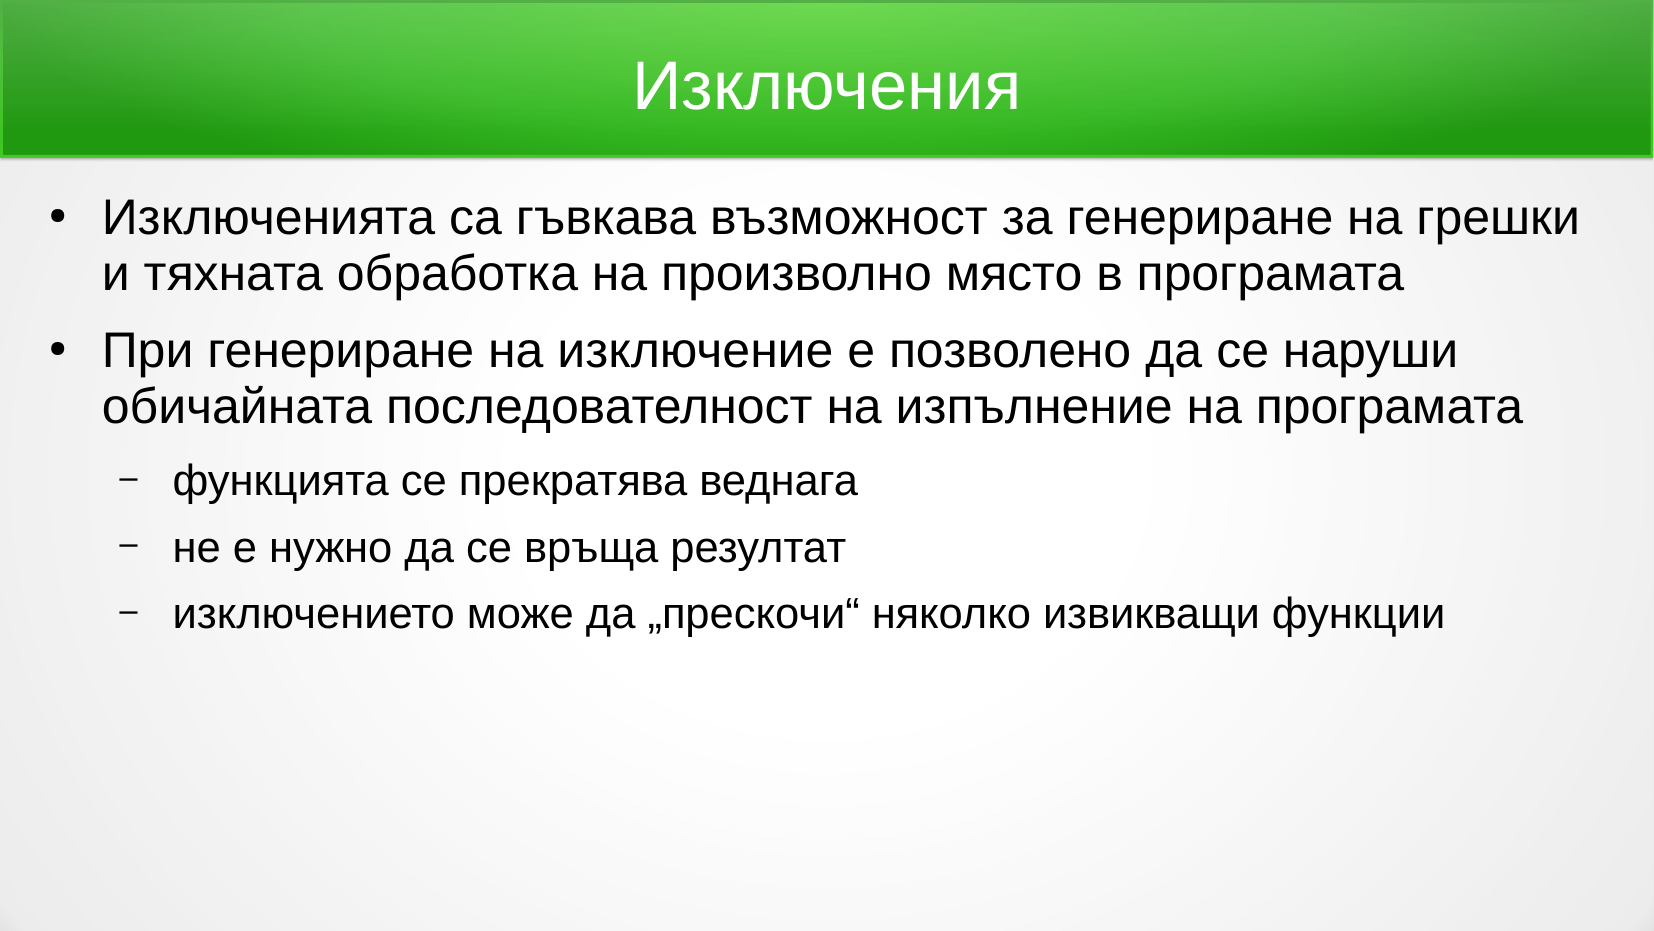

# Изключения
Изключенията са гъвкава възможност за генериране на грешки и тяхната обработка на произволно място в програмата
При генериране на изключение е позволено да се наруши обичайната последователност на изпълнение на програмата
функцията се прекратява веднага
не е нужно да се връща резултат
изключението може да „прескочи“ няколко извикващи функции